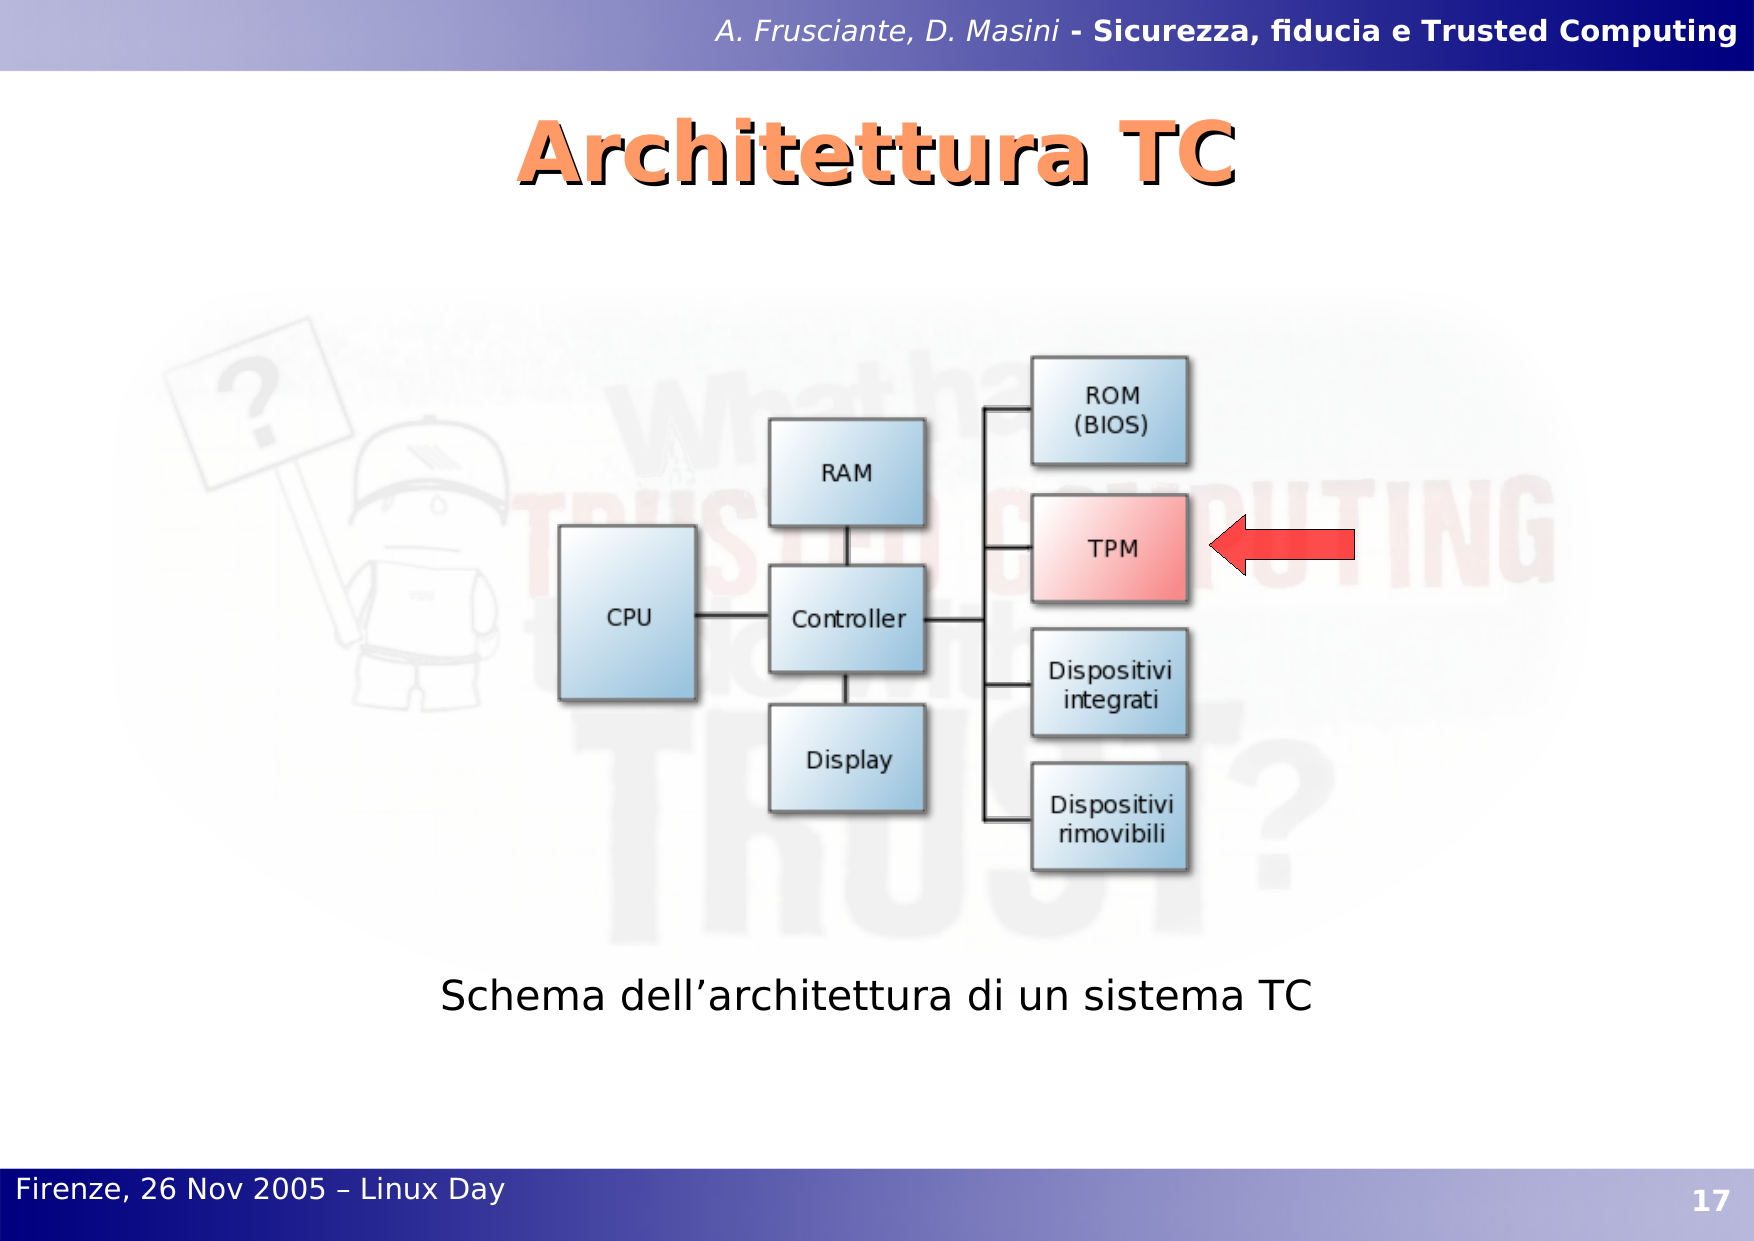

A. Frusciante, D. Masini - Sicurezza, fiducia e Trusted Computing
# Architettura TC
Schema dell’architettura di un sistema TC
Firenze, 26 Nov 2005 – Linux Day